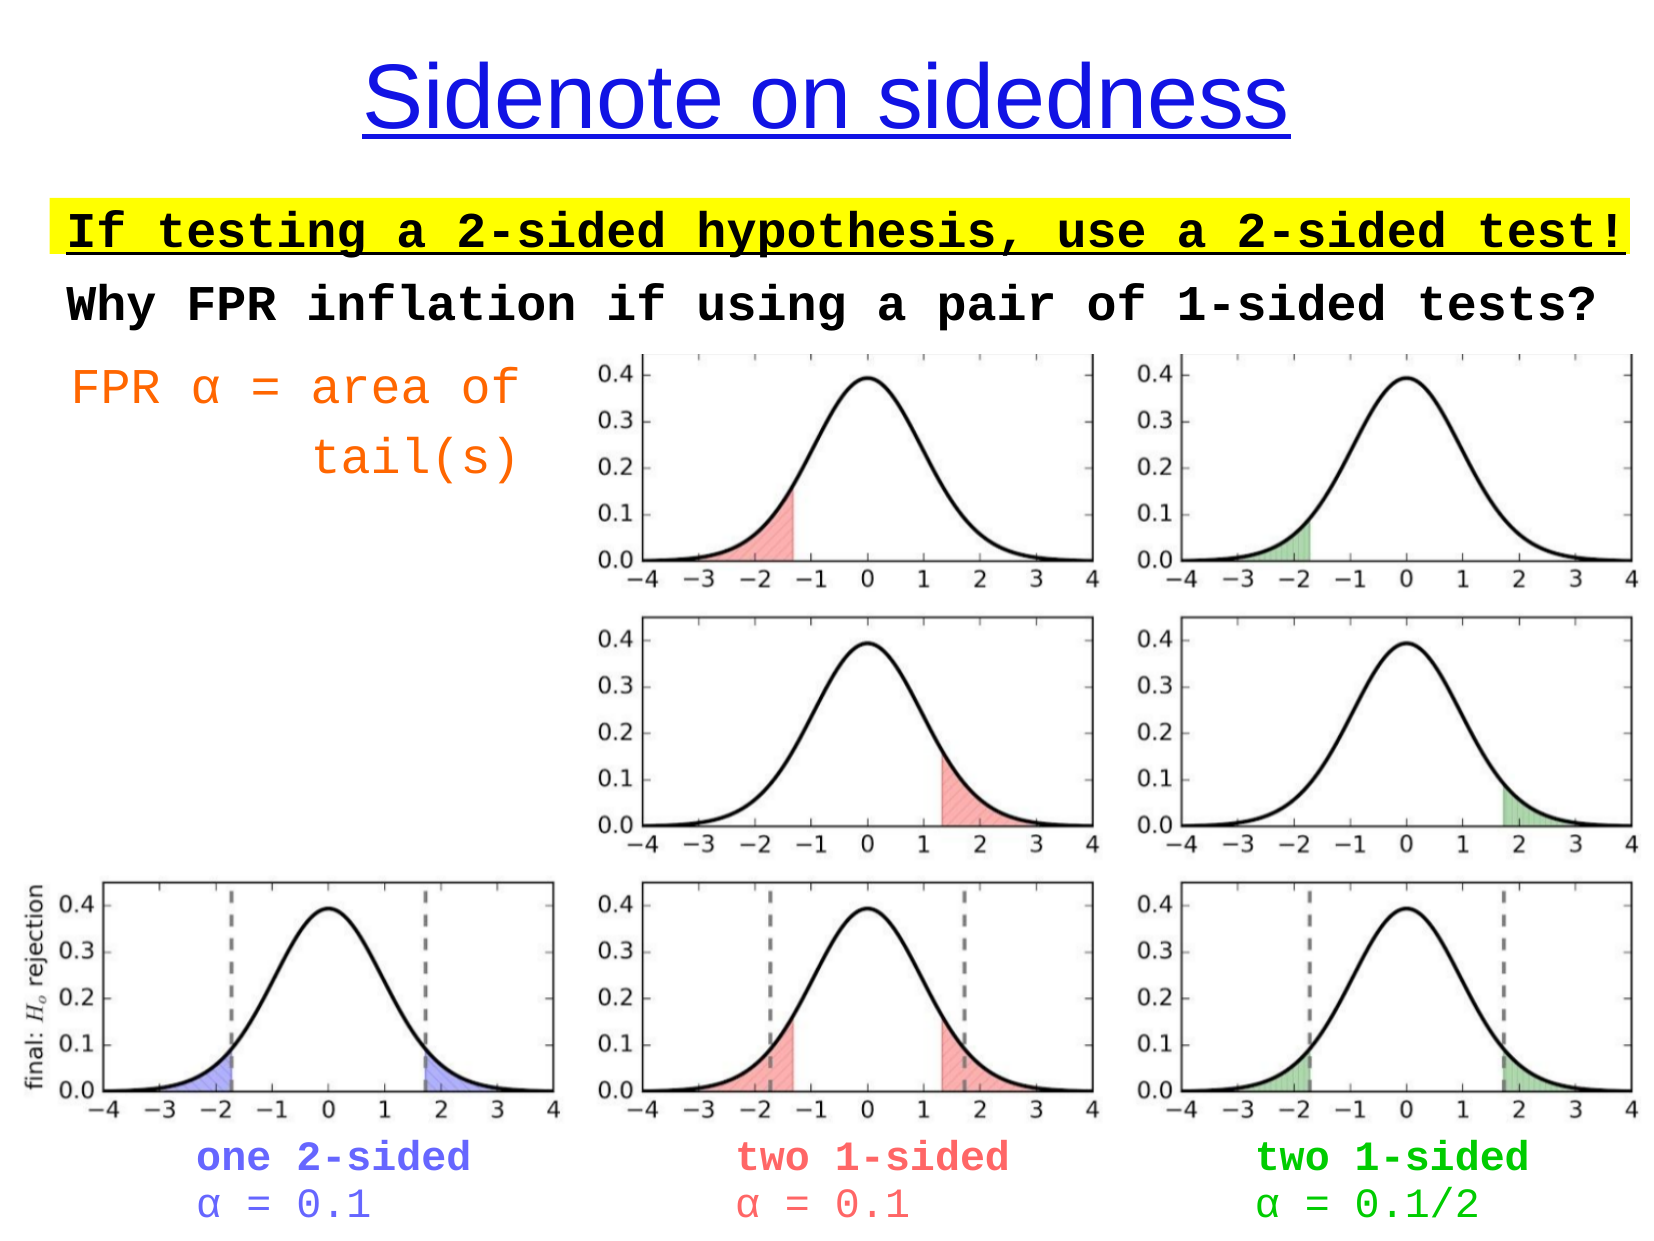

# Sidenote on sidedness
If testing a 2-sided hypothesis, use a 2-sided test!
Why FPR inflation if using a pair of 1-sided tests?
FPR α = area of
 tail(s)
or
one 2-sided α = 0.1
 two 1-sided α = 0.1
 two 1-sided α = 0.1/2